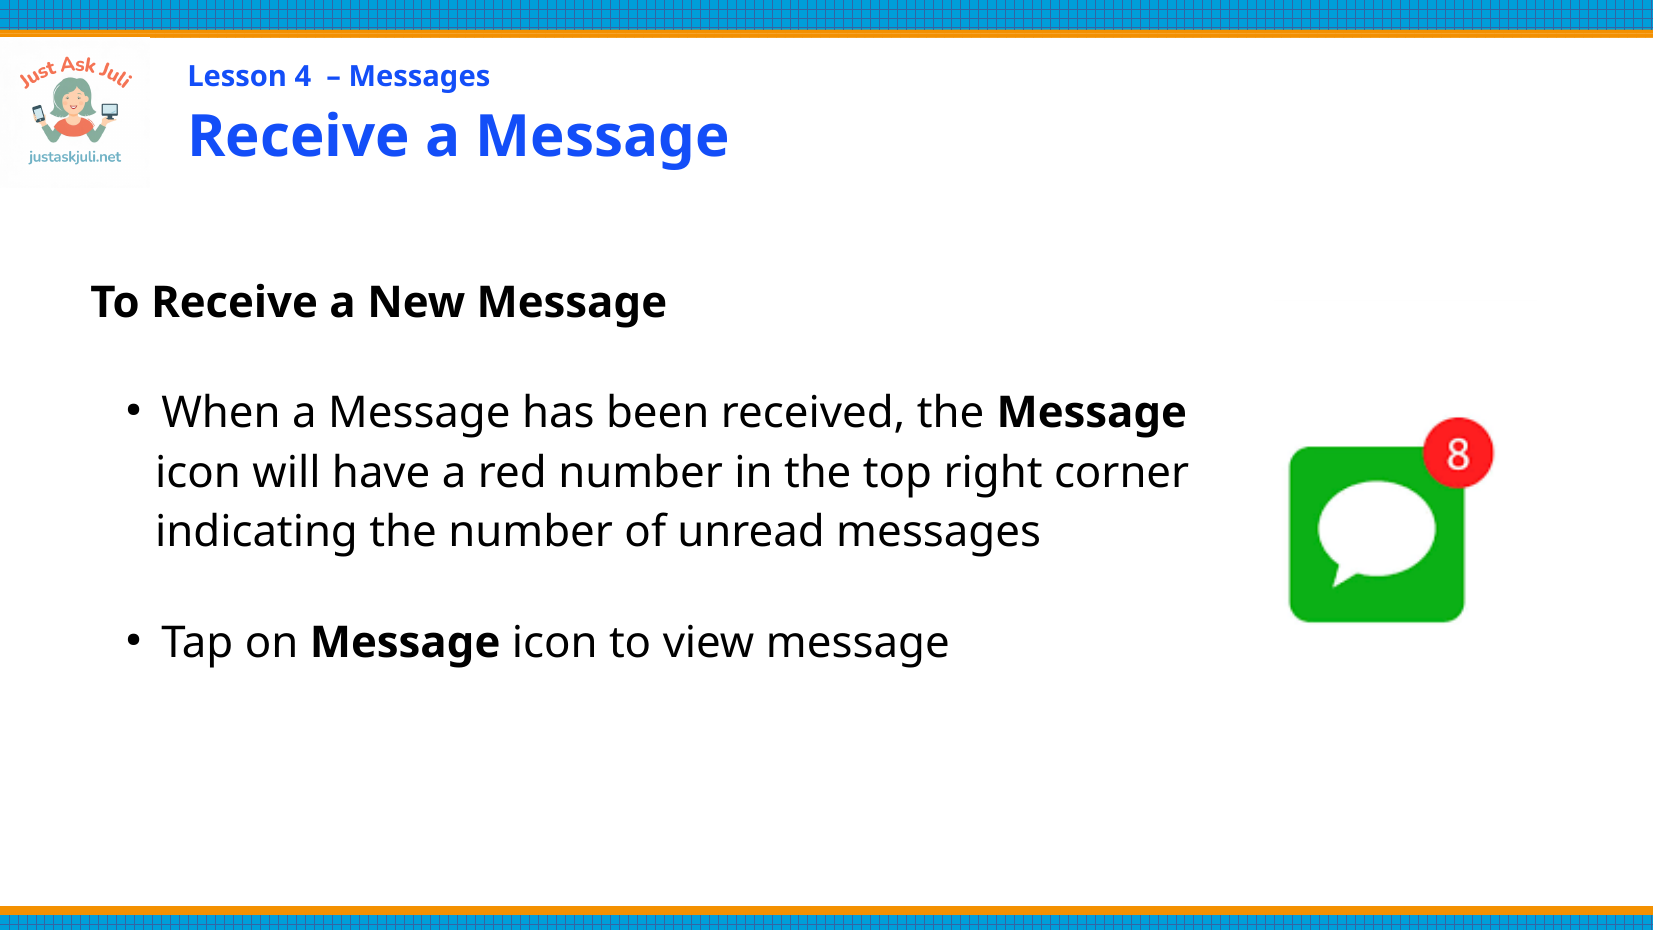

Lesson 4 – Messages
Receive a Message
To Receive a New Message
When a Message has been received, the Message icon will have a red number in the top right corner indicating the number of unread messages
Tap on Message icon to view message